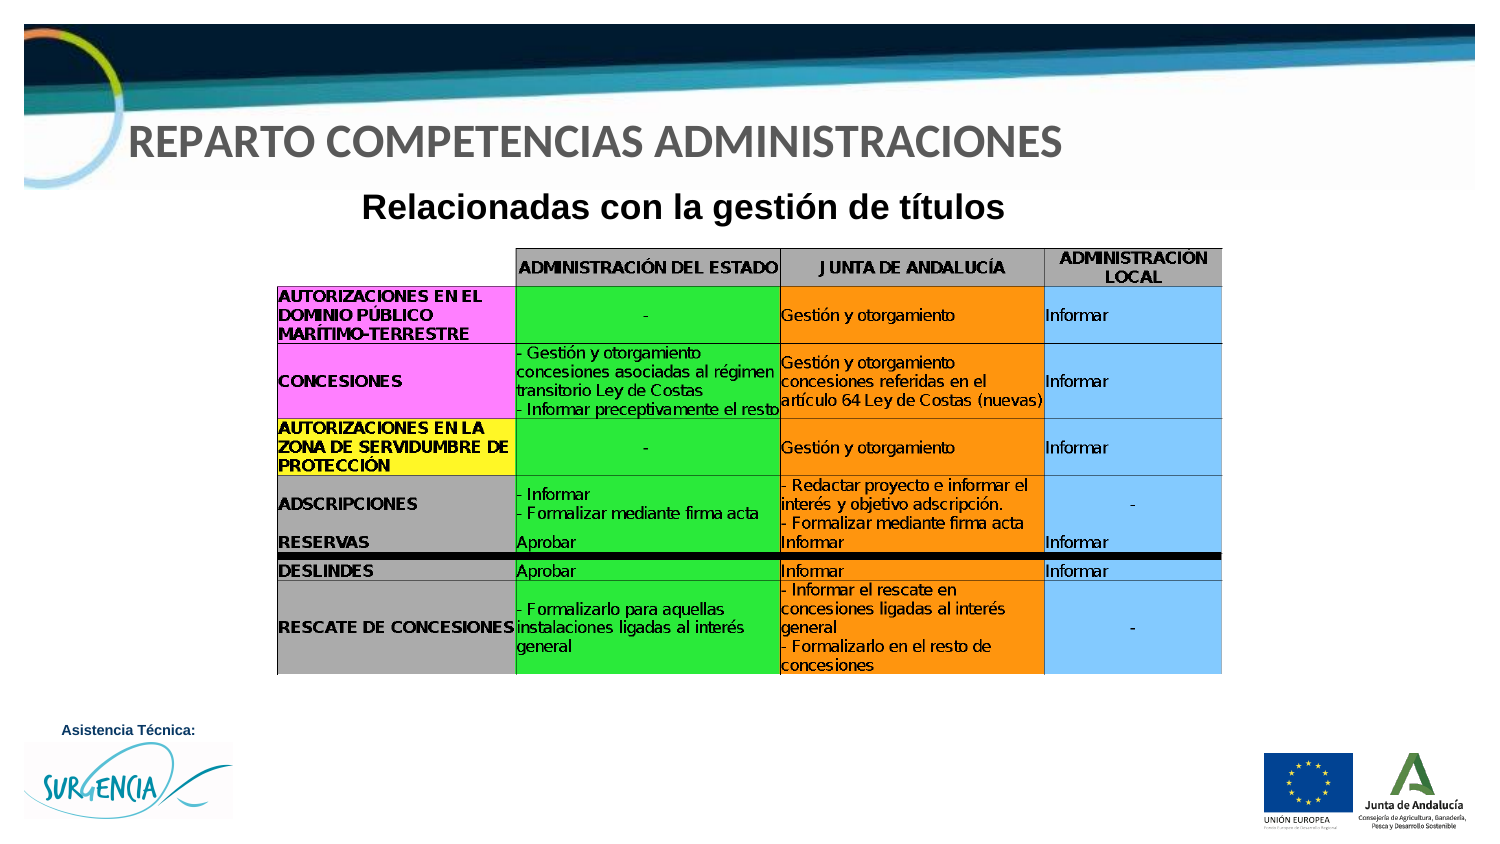

REPARTO COMPETENCIAS ADMINISTRACIONES
Relacionadas con la gestión de títulos
Asistencia Técnica: